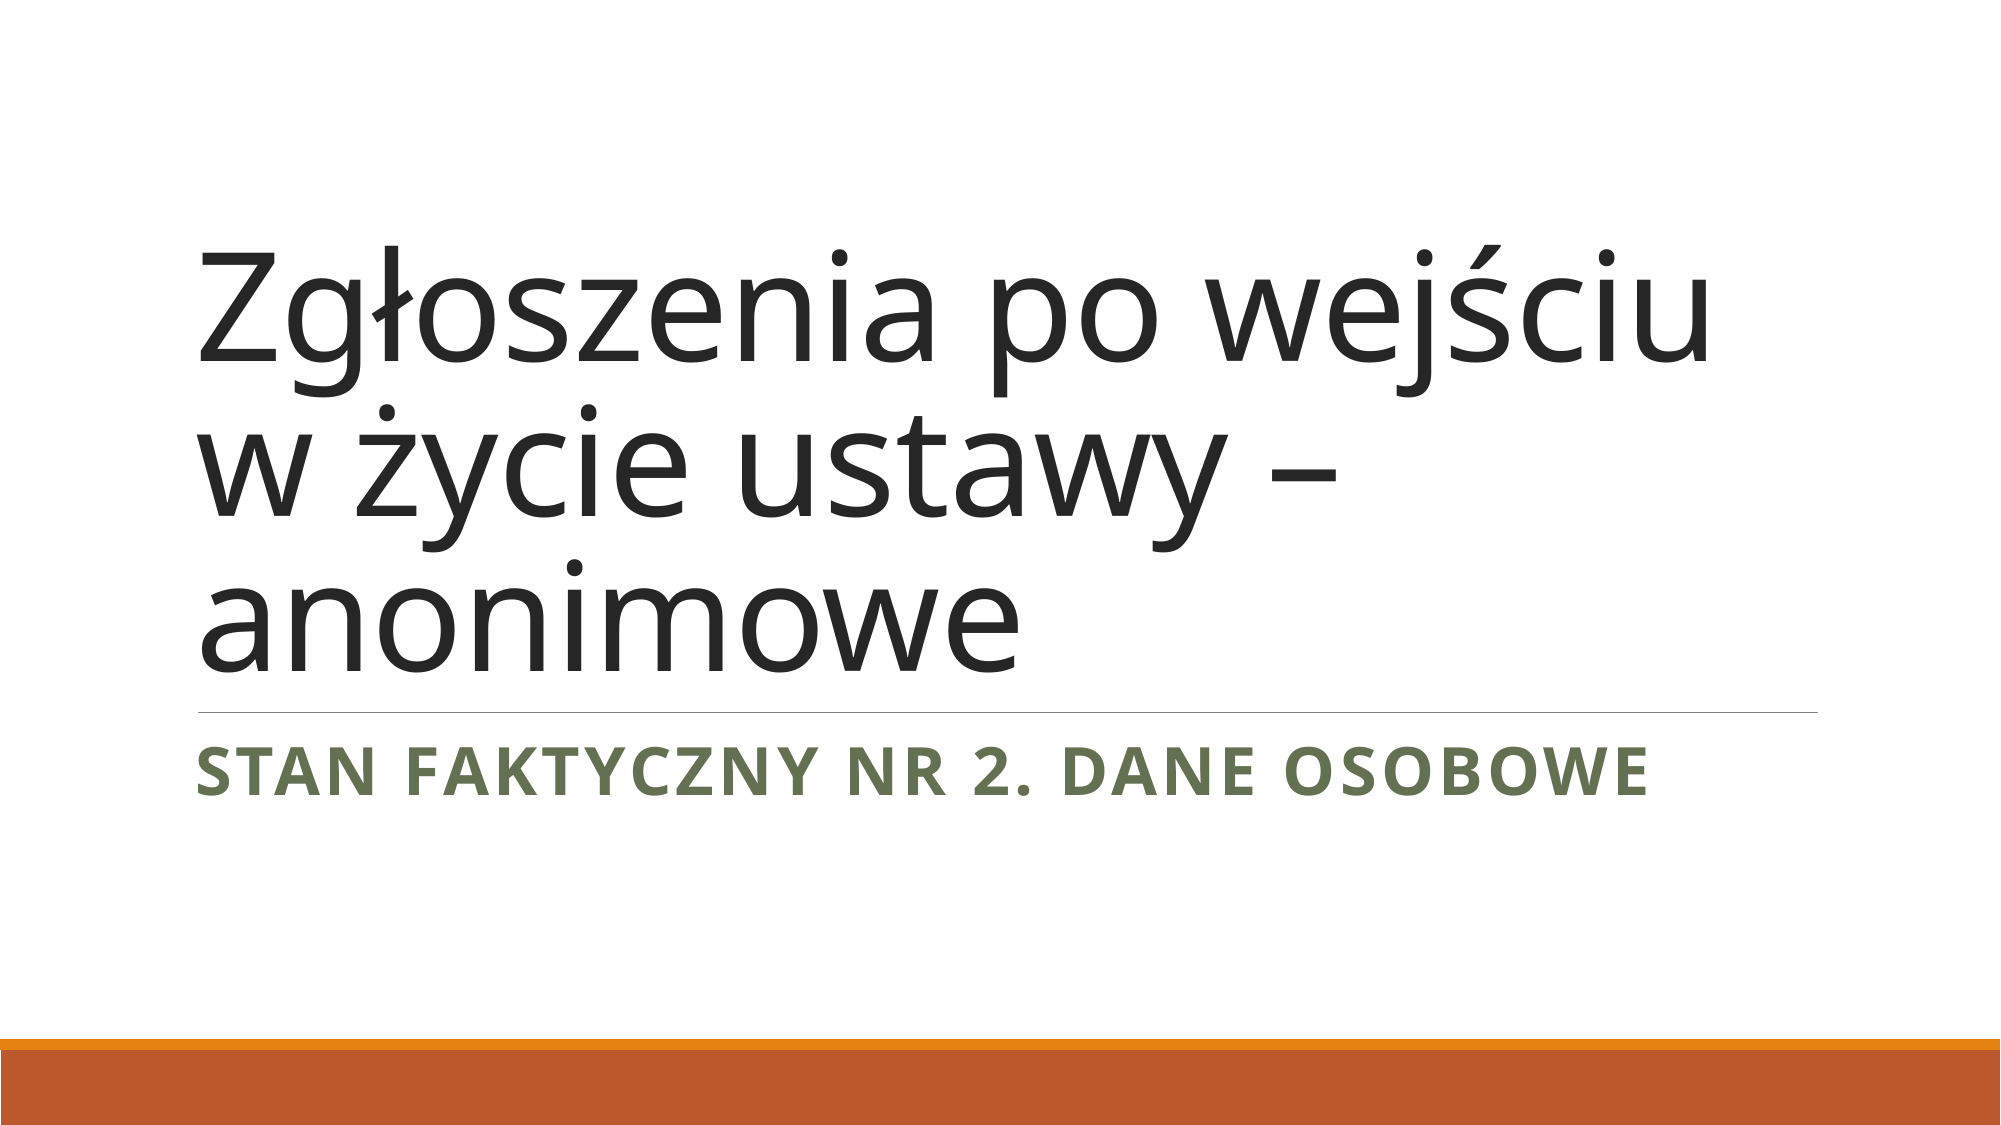

# Zgłoszenia po wejściu w życie ustawy – anonimowe
Stan faktyczny nr 2. dane osobowe